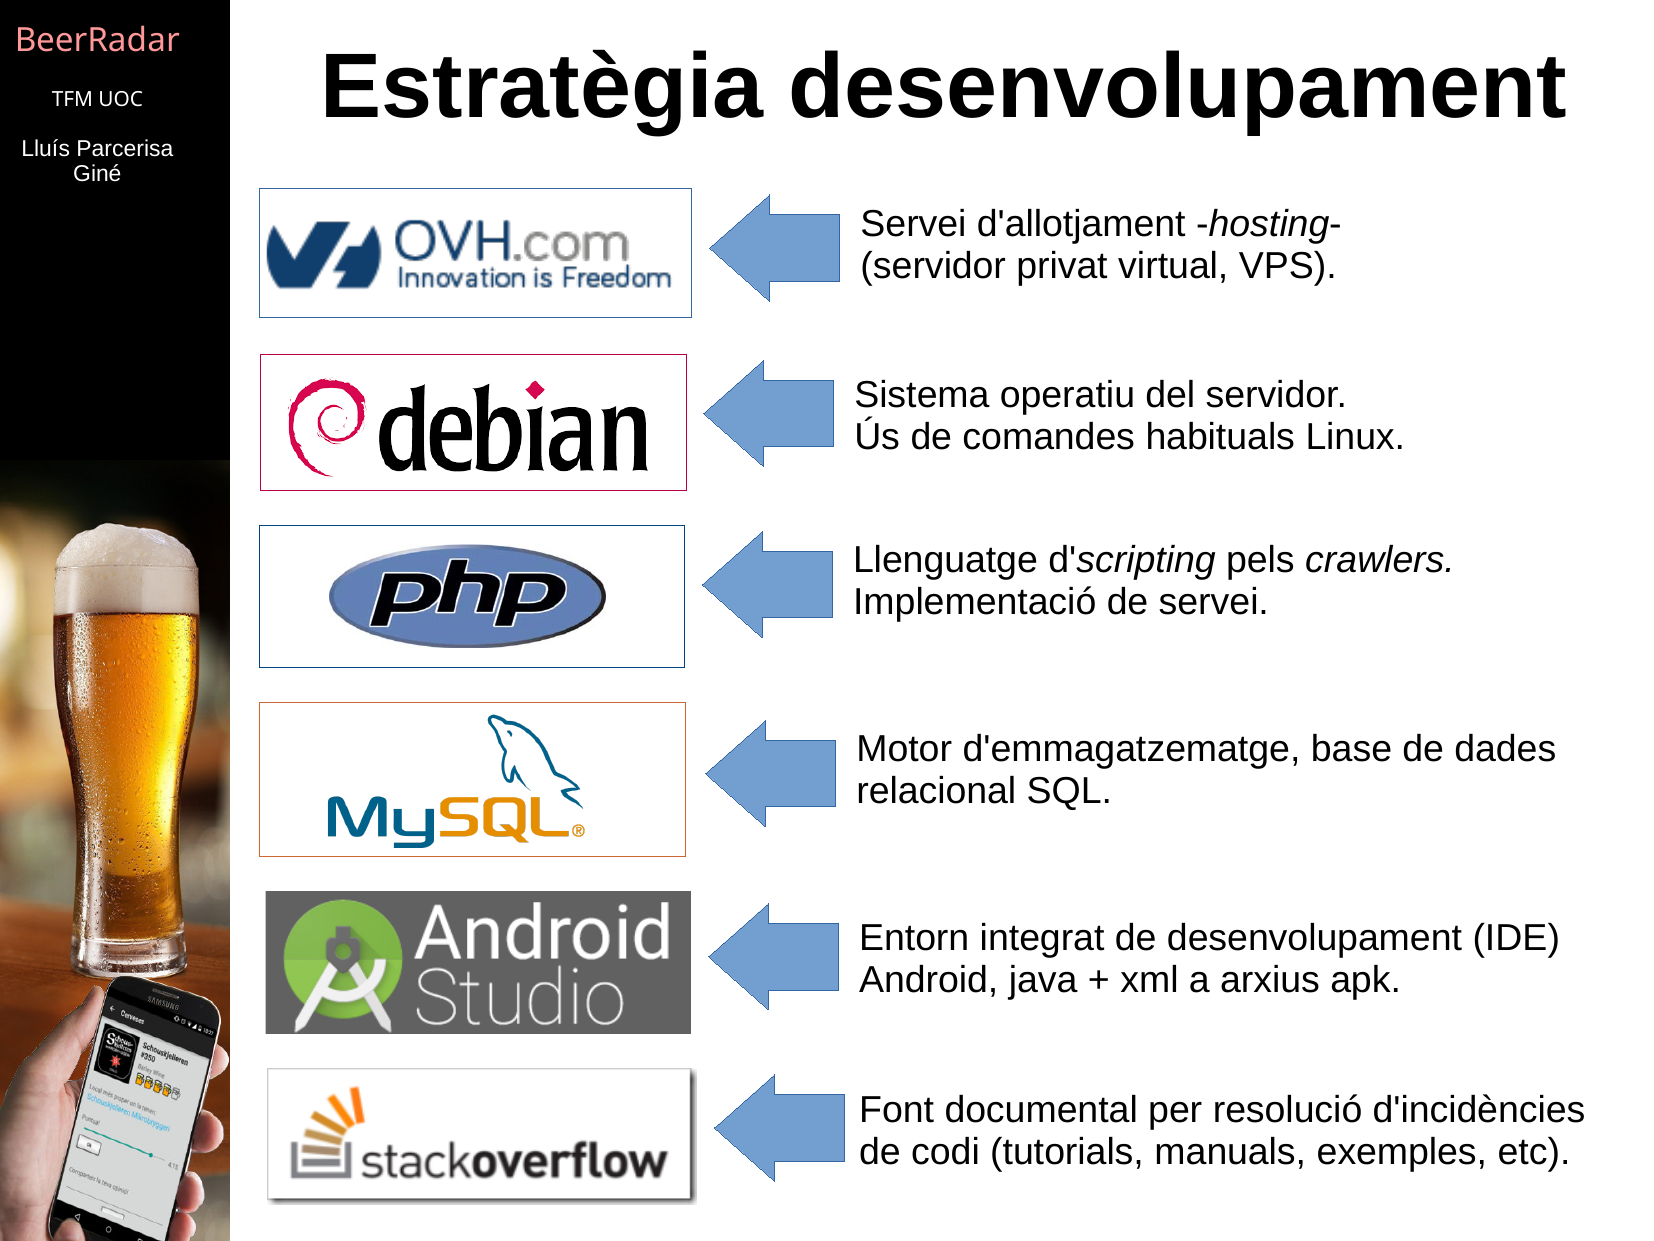

# Estratègia desenvolupament
Servei d'allotjament -hosting-
(servidor privat virtual, VPS).
Sistema operatiu del servidor.
Ús de comandes habituals Linux.
Llenguatge d'scripting pels crawlers.
Implementació de servei.
Motor d'emmagatzematge, base de dades relacional SQL.
Entorn integrat de desenvolupament (IDE) Android, java + xml a arxius apk.
Font documental per resolució d'incidències de codi (tutorials, manuals, exemples, etc).